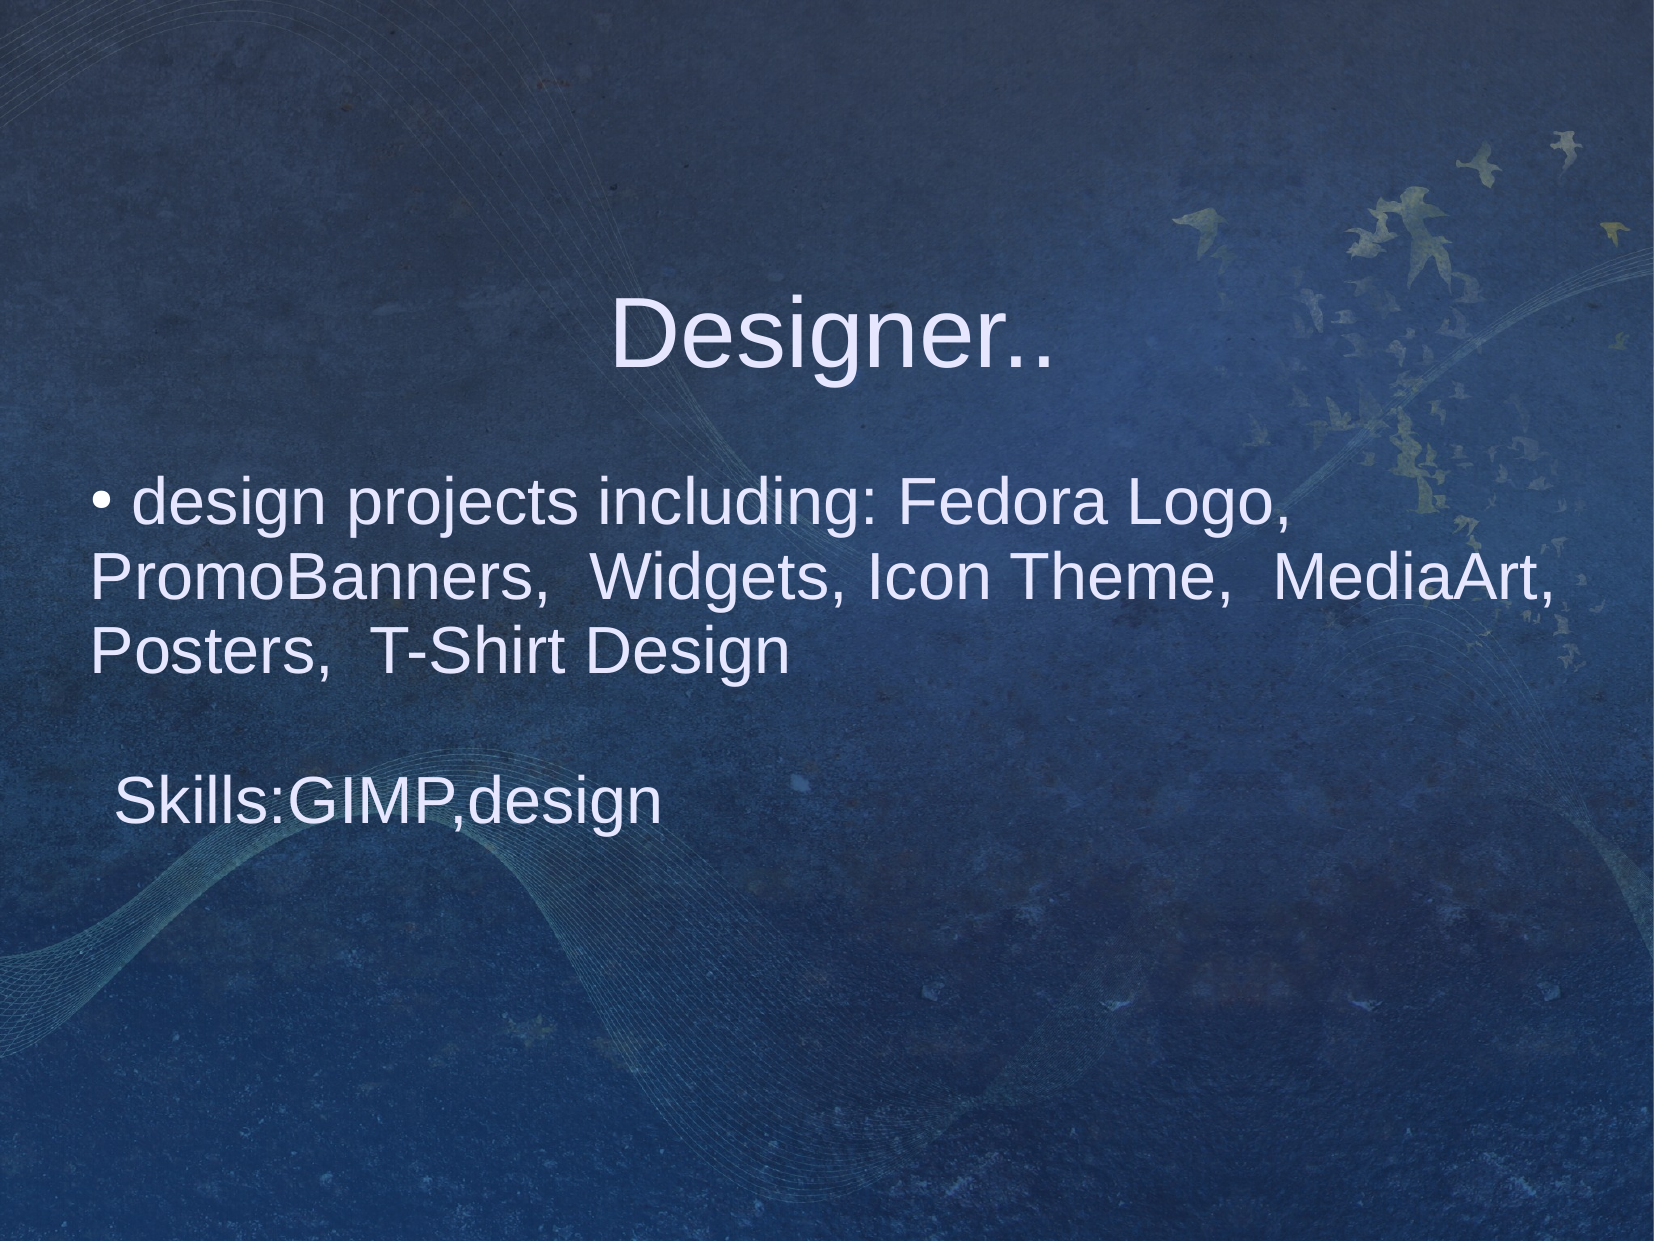

# Designer..
 design projects including: Fedora Logo, PromoBanners, Widgets, Icon Theme, MediaArt, Posters, T-Shirt Design
Skills:GIMP,design